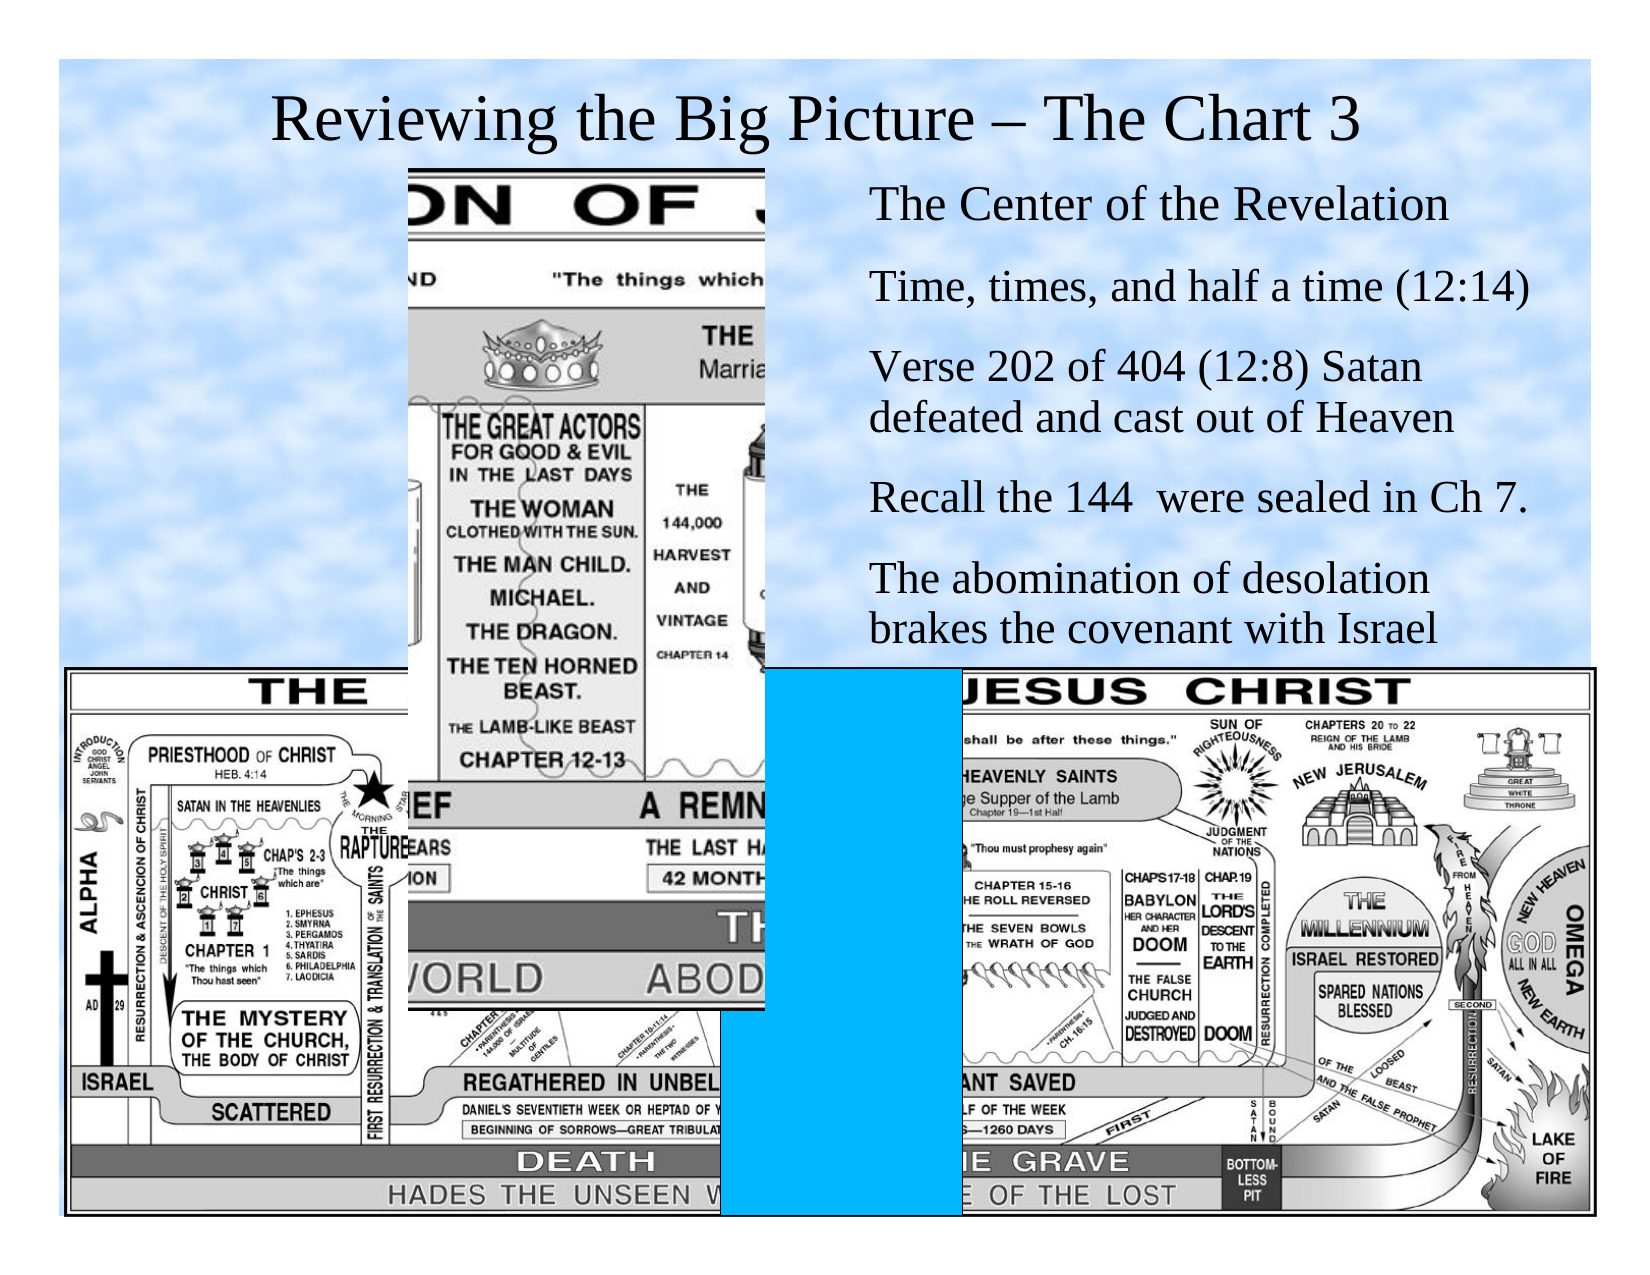

# Reviewing the Big Picture – The Chart 3
The Center of the Revelation
Time, times, and half a time (12:14)
Verse 202 of 404 (12:8) Satan defeated and cast out of Heaven
Recall the 144 were sealed in Ch 7.
The abomination of desolation brakes the covenant with Israel